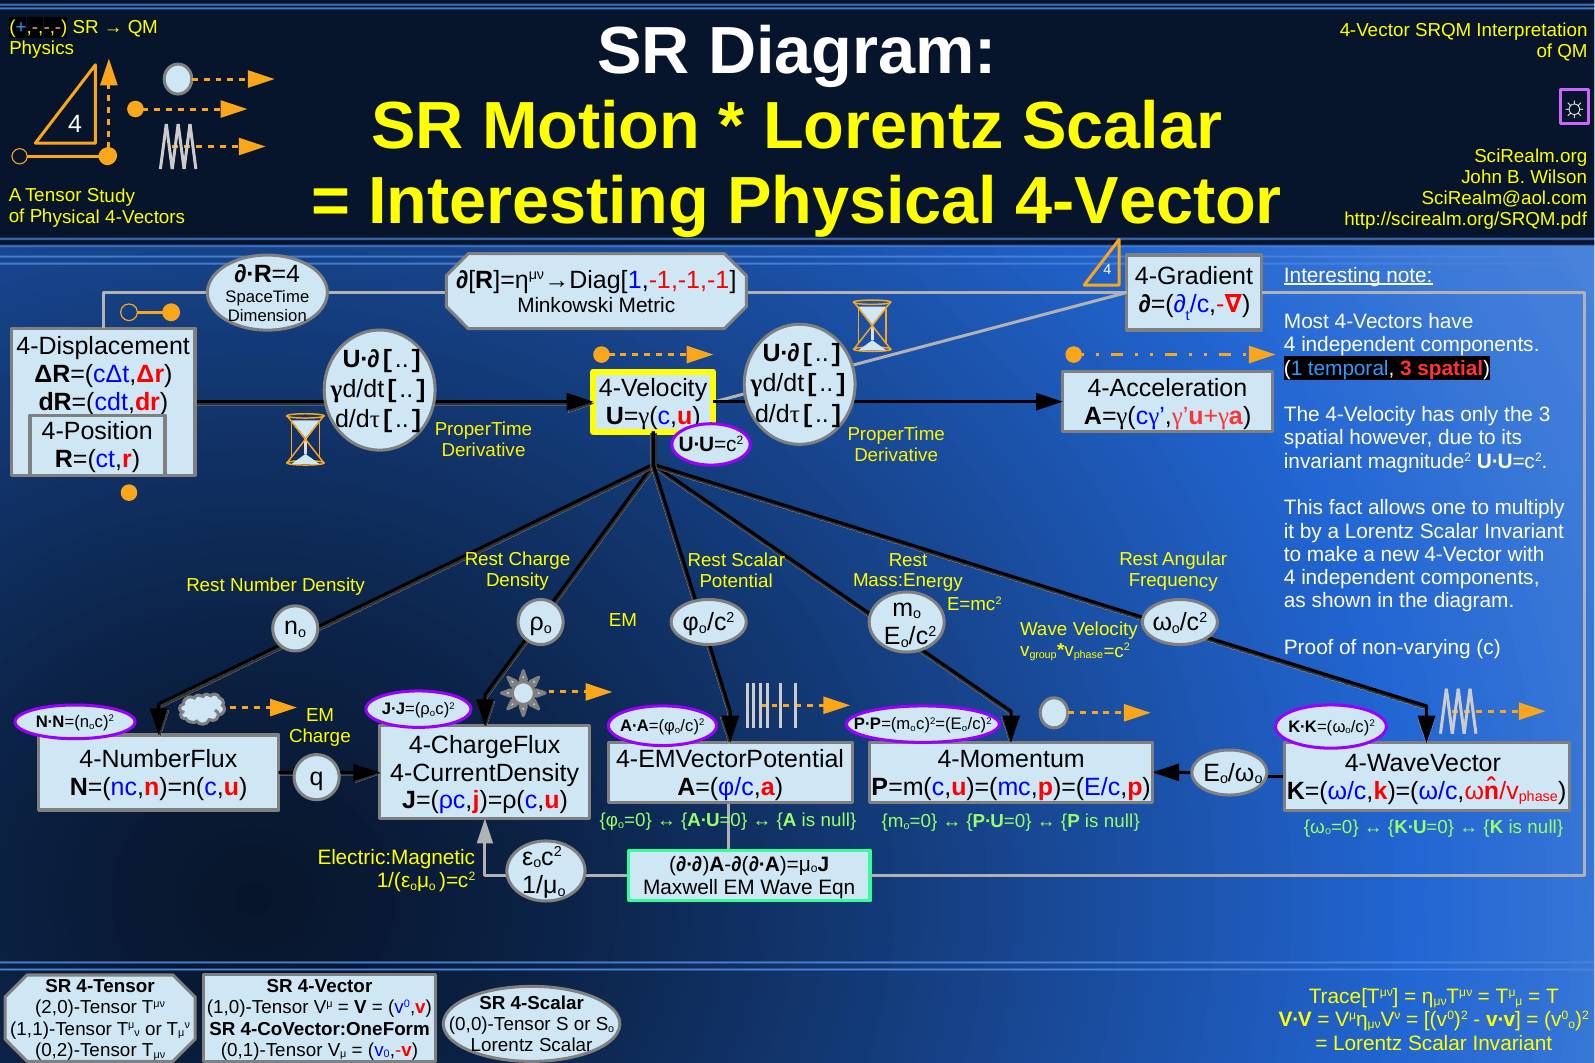

(+,-,-,-) SR → QM
Physics
A Tensor Study
of Physical 4-Vectors
4-Vector SRQM Interpretation
of QM
SciRealm.org
John B. Wilson
SciRealm@aol.com
http://scirealm.org/SRQM.pdf
# SR Diagram: SR Motion * Lorentz Scalar = Interesting Physical 4-Vector
4
☼
4
∂[R]=ημν→Diag[1,-1,-1,-1]
Minkowski Metric
4-Gradient
∂=(∂t/c,-∇)
∂∙R=4
SpaceTime
Dimension
Interesting note:
Most 4-Vectors have
4 independent components.
(1 temporal, 3 spatial)
The 4-Velocity has only the 3 spatial however, due to its invariant magnitude2 U∙U=c2.
This fact allows one to multiply it by a Lorentz Scalar Invariant to make a new 4-Vector with
4 independent components,
as shown in the diagram.
Proof of non-varying (c)
 U∙∂[..]
γd/dt[..]
d/dτ[..]
4-Displacement
ΔR=(cΔt,Δr)
dR=(cdt,dr)
 U∙∂[..]
γd/dt[..]
d/dτ[..]
4-Velocity
U=γ(c,u)
4-Acceleration
A=γ(cγ’,γ’u+γa)
ProperTime
Derivative
4-Position
R=(ct,r)
ProperTime
Derivative
U∙U=c2
Rest Charge
Density
Rest
Mass:Energy
Rest Angular
Frequency
Rest Scalar
Potential
Rest Number Density
E=mc2
mo
 Eo/c2
ρo
φo/c2
ωo/c2
EM
no
Wave Velocity
vgroup*vphase=c2
J∙J=(ρoc)2
EM
Charge
N∙N=(noc)2
 K∙K=(ωo/c)2
A∙A=(φo/c)2
P∙P=(moc)2=(Eo/c)2
4-ChargeFlux
4-CurrentDensity
J=(ρc,j)=ρ(c,u)
4-NumberFlux
N=(nc,n)=n(c,u)
4-EMVectorPotential
A=(φ/c,a)
4-Momentum
P=m(c,u)=(mc,p)=(E/c,p)
4-WaveVector
K=(ω/c,k)=(ω/c,ωn̂/vphase)
 Eo/ωo
q
{φo=0} ↔ {A∙U=0} ↔ {A is null}
{mo=0} ↔ {P∙U=0} ↔ {P is null}
{ωo=0} ↔ {K∙U=0} ↔ {K is null}
Electric:Magnetic
1/(εoμo )=c2
εoc2
1/μo
(∂∙∂)A-∂(∂∙A)=μoJ
Maxwell EM Wave Eqn
SR 4-Tensor
(2,0)-Tensor Tμν
(1,1)-Tensor Tμν or Tμν
(0,2)-Tensor Tμν
SR 4-Vector
(1,0)-Tensor Vμ = V = (v0,v)
SR 4-CoVector:OneForm
(0,1)-Tensor Vμ = (v0,-v)
Trace[Tμν] = ημνTμν = Tμμ = T
V∙V = VμημνVν = [(v0)2 - v∙v] = (v0o)2
= Lorentz Scalar Invariant
SR 4-Scalar
(0,0)-Tensor S or So
Lorentz Scalar